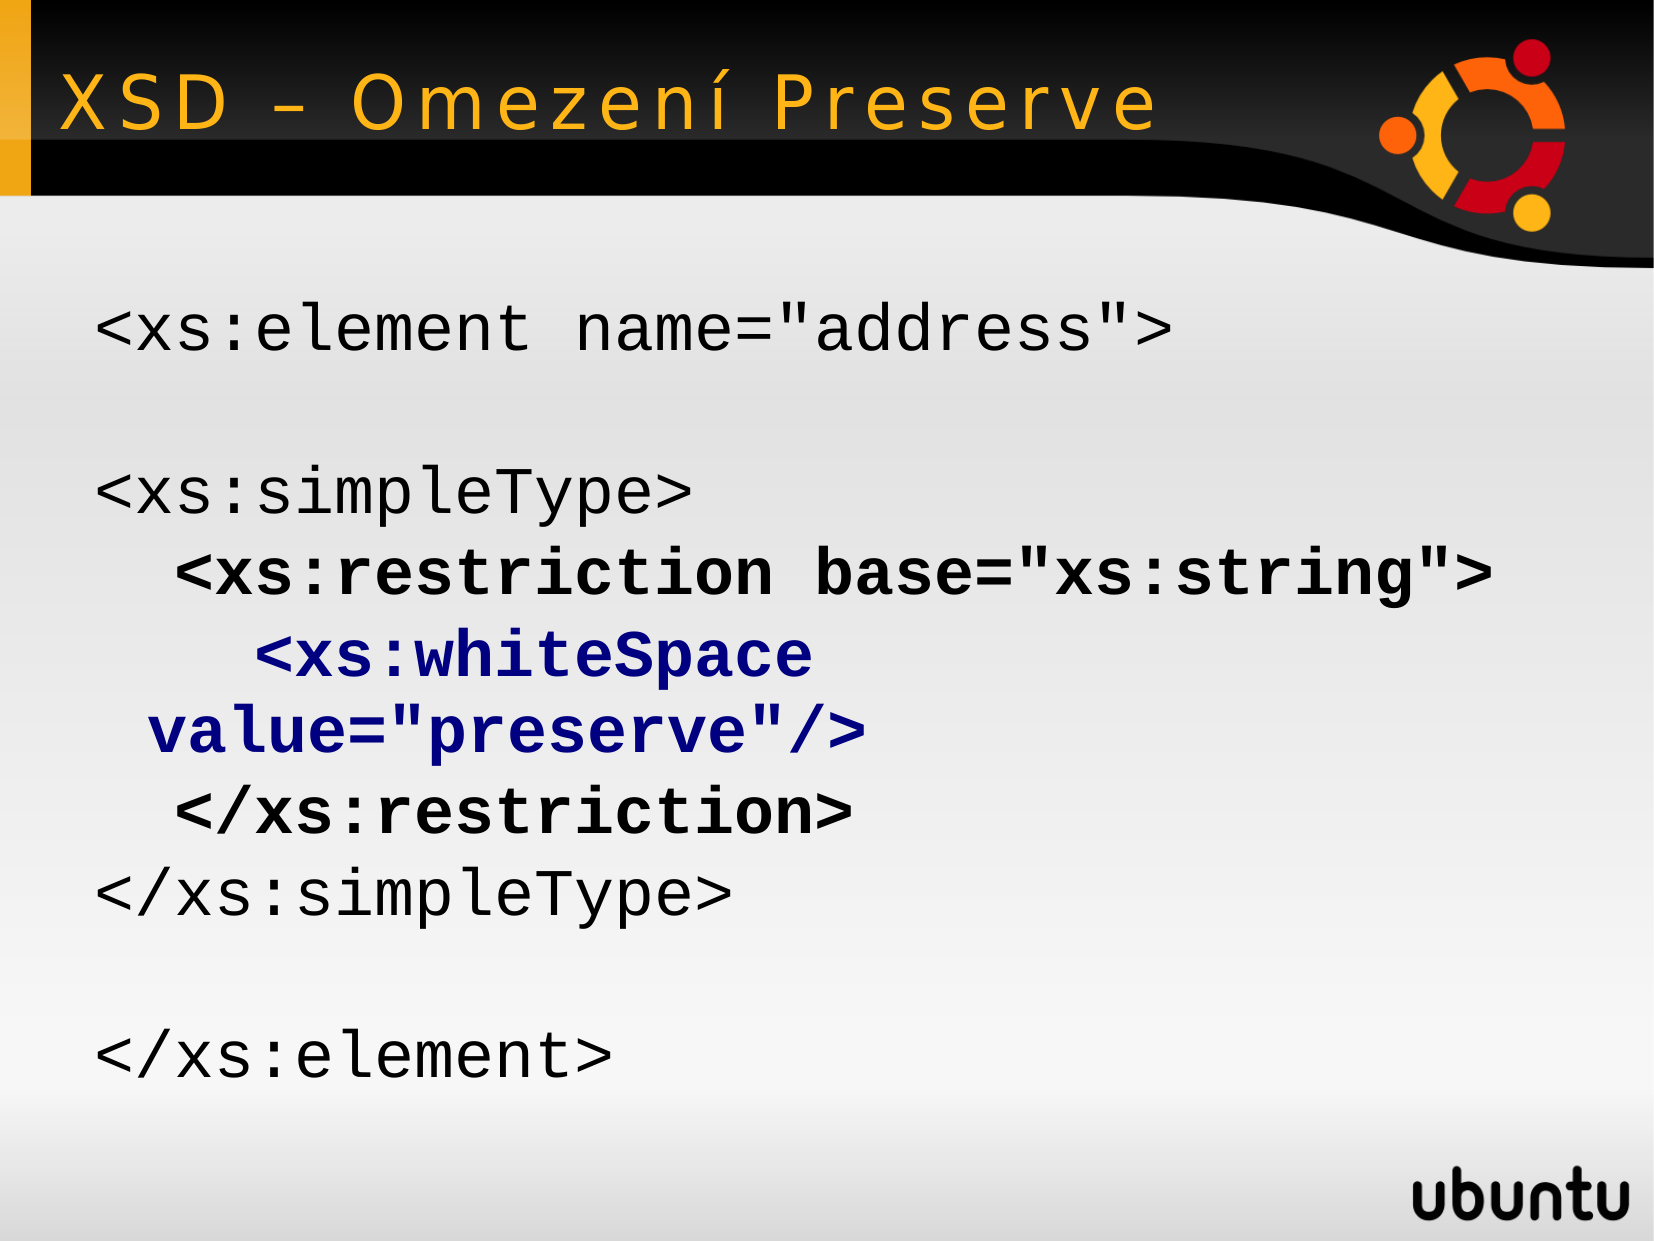

# XSD – Omezení Preserve
<xs:element name="address">
<xs:simpleType>
 <xs:restriction base="xs:string">
 <xs:whiteSpace value="preserve"/>
 </xs:restriction>
</xs:simpleType>
</xs:element>